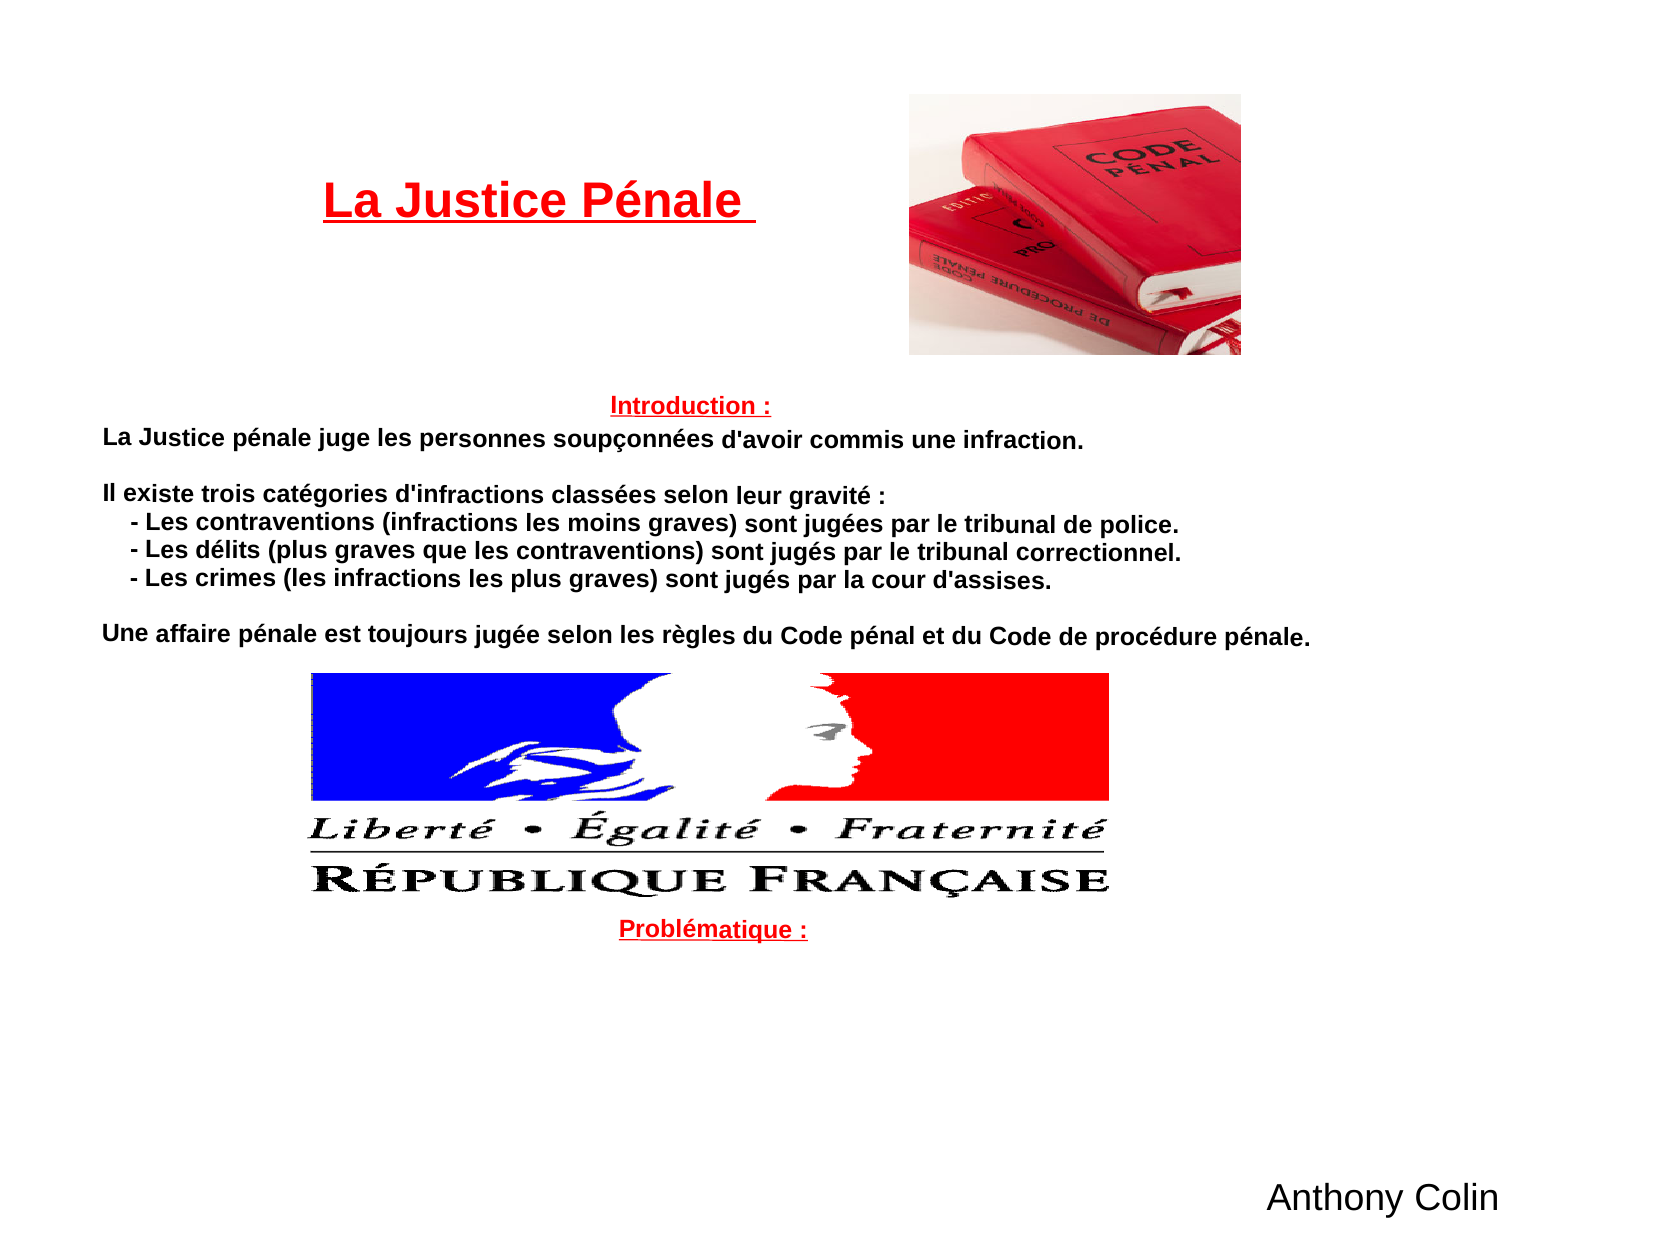

# La Justice Pénale
 Introduction :
La Justice pénale juge les personnes soupçonnées d'avoir commis une infraction.
Il existe trois catégories d'infractions classées selon leur gravité :
 - Les contraventions (infractions les moins graves) sont jugées par le tribunal de police.
 - Les délits (plus graves que les contraventions) sont jugés par le tribunal correctionnel.
 - Les crimes (les infractions les plus graves) sont jugés par la cour d'assises.
Une affaire pénale est toujours jugée selon les règles du Code pénal et du Code de procédure pénale.
 Problématique :
Anthony Colin